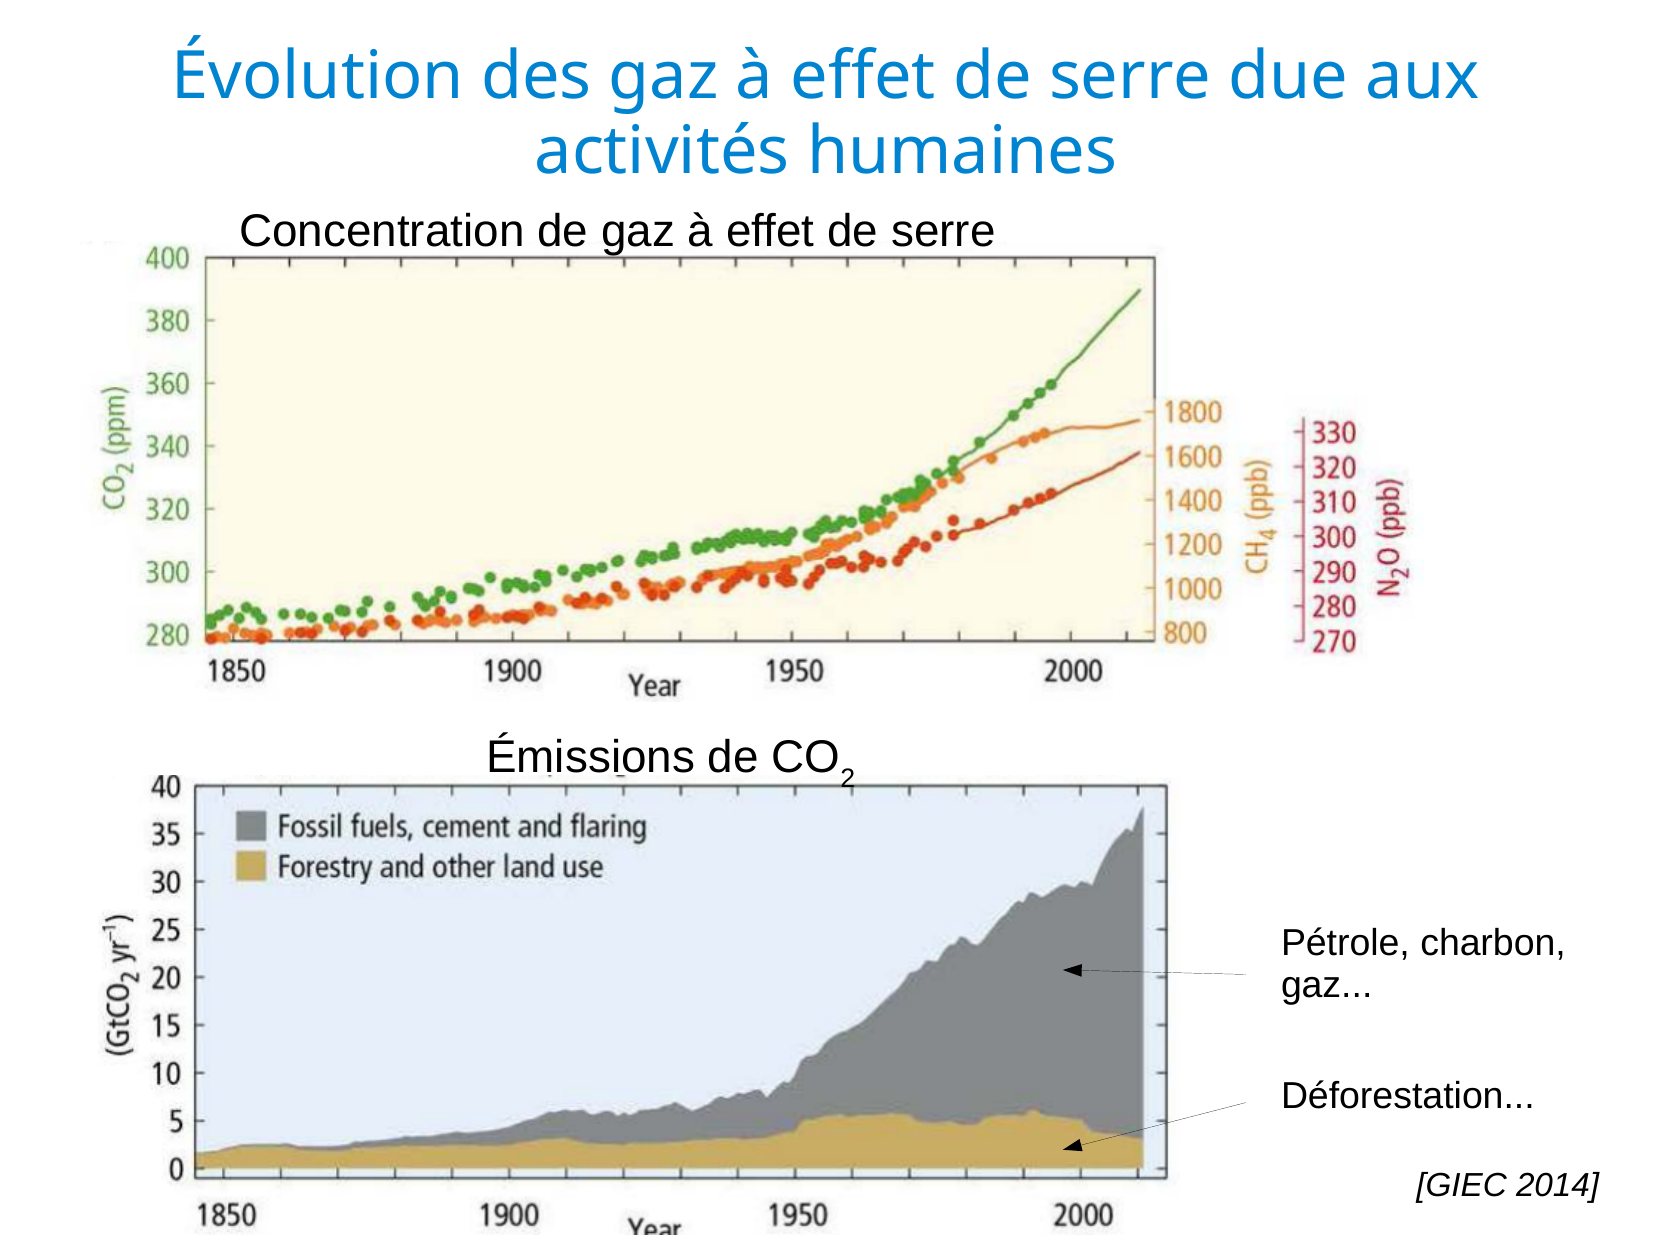

# Évolution des gaz à effet de serre due aux activités humaines
Concentration de gaz à effet de serre
Émissions de CO2
Pétrole, charbon, gaz...
Déforestation...
[GIEC 2014]